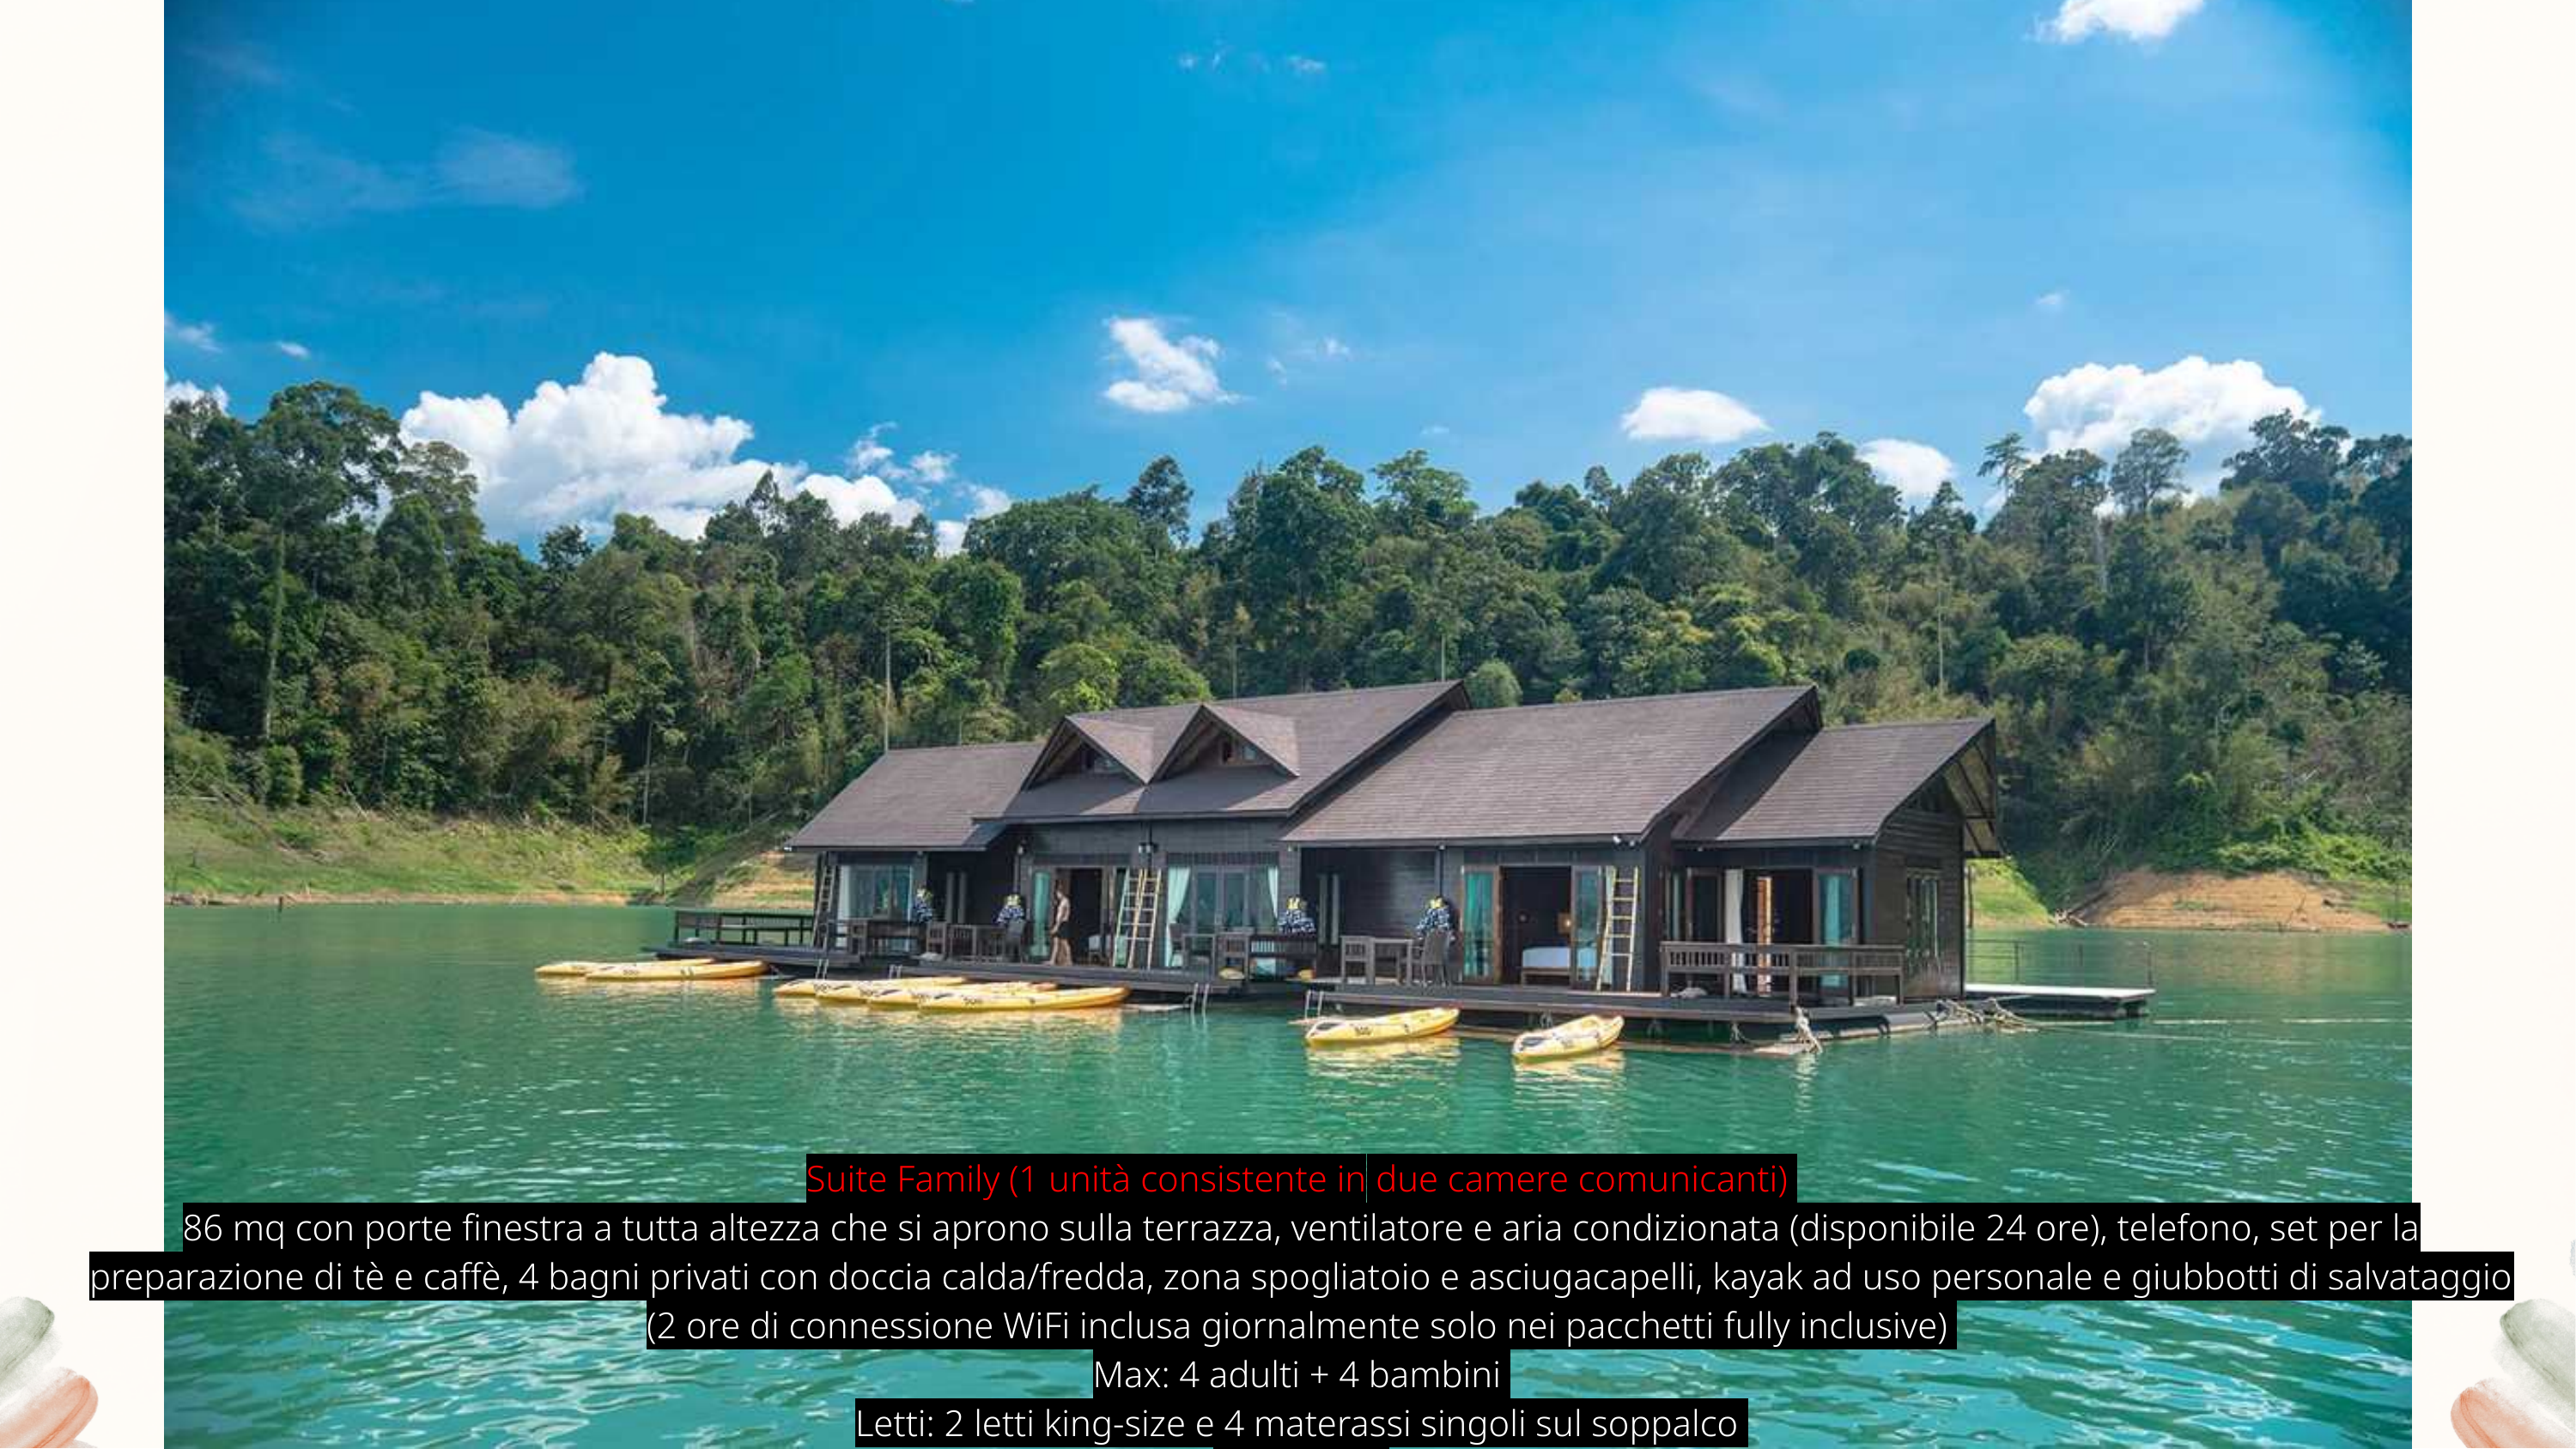

Suite Family (1 unità consistente in due camere comunicanti)
86 mq con porte finestra a tutta altezza che si aprono sulla terrazza, ventilatore e aria condizionata (disponibile 24 ore), telefono, set per la preparazione di tè e caffè, 4 bagni privati con doccia calda/fredda, zona spogliatoio e asciugacapelli, kayak ad uso personale e giubbotti di salvataggio (2 ore di connessione WiFi inclusa giornalmente solo nei pacchetti fully inclusive)
Max: 4 adulti + 4 bambini
Letti: 2 letti king-size e 4 materassi singoli sul soppalco
Vista: Lago